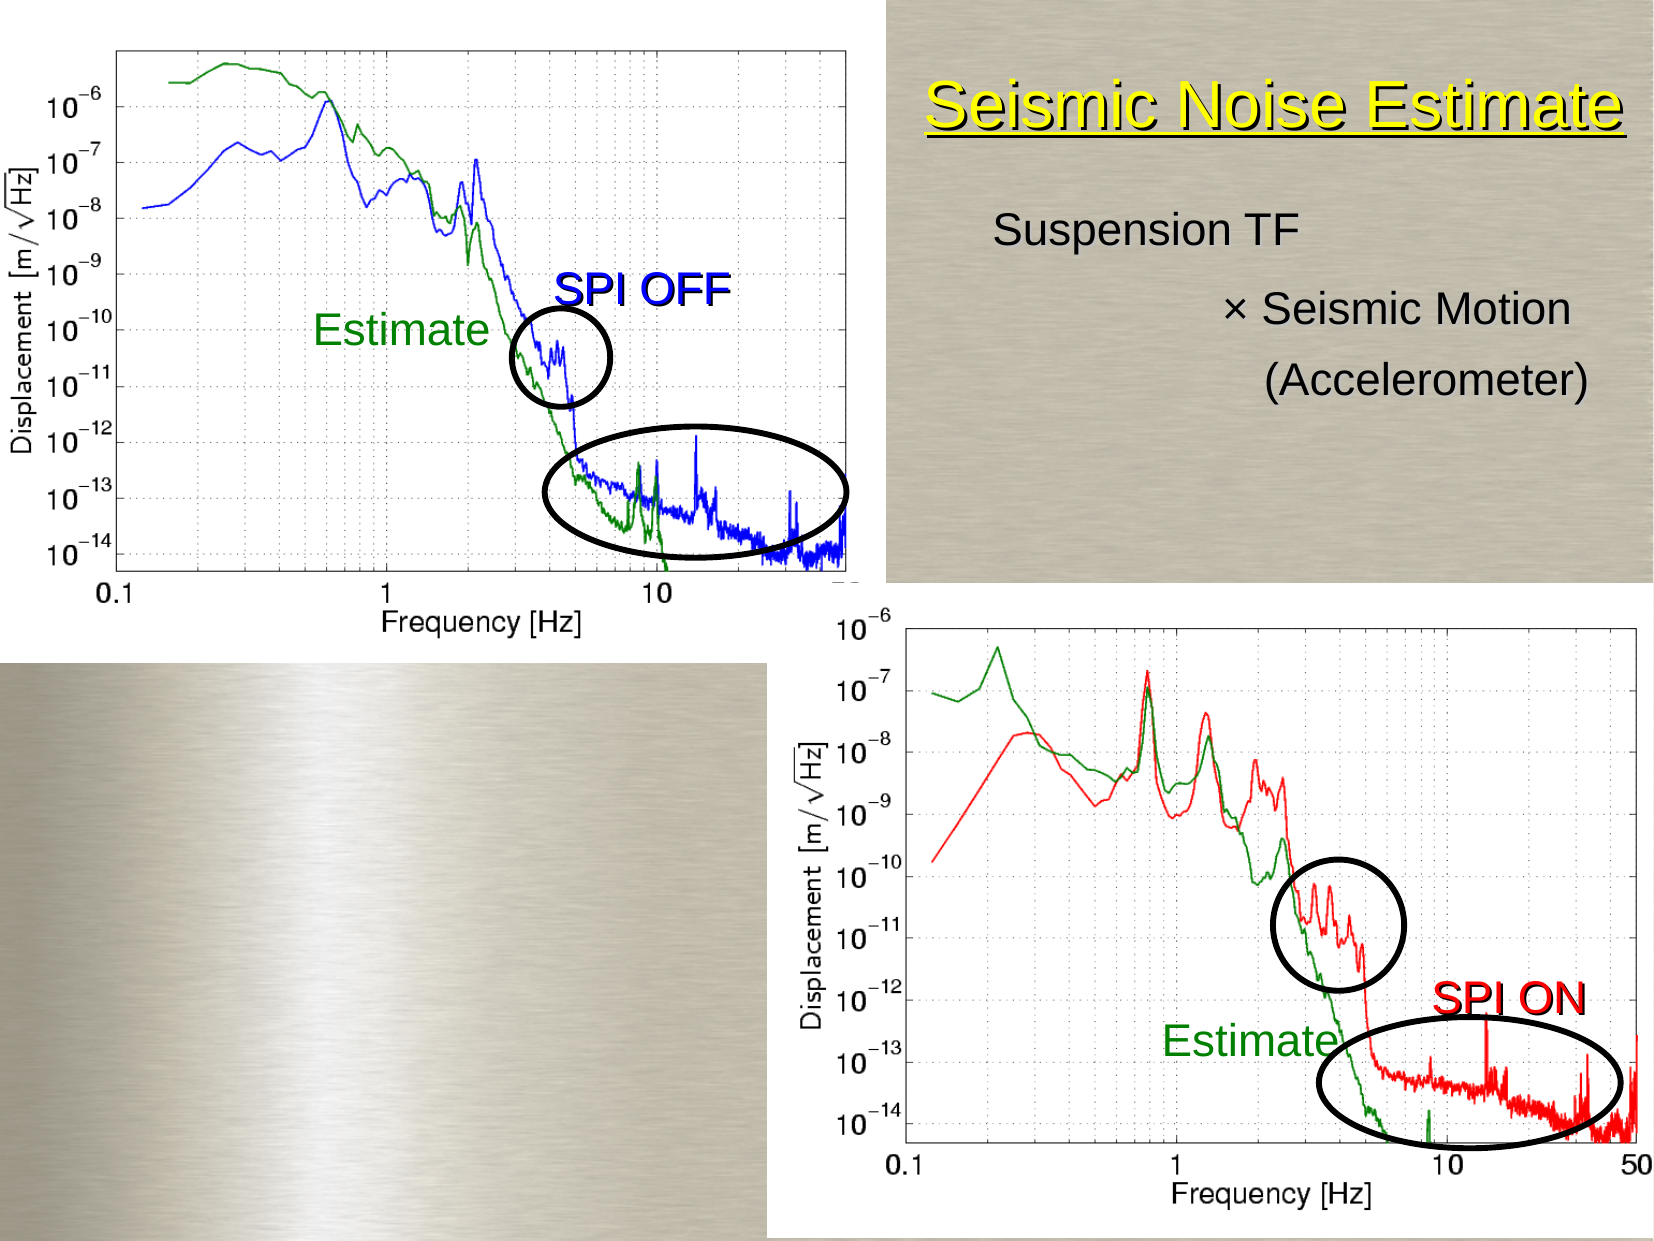

Seismic Noise Estimate
Suspension TF
SPI OFF
× Seismic Motion
Estimate
(Accelerometer)
SPI ON
Estimate